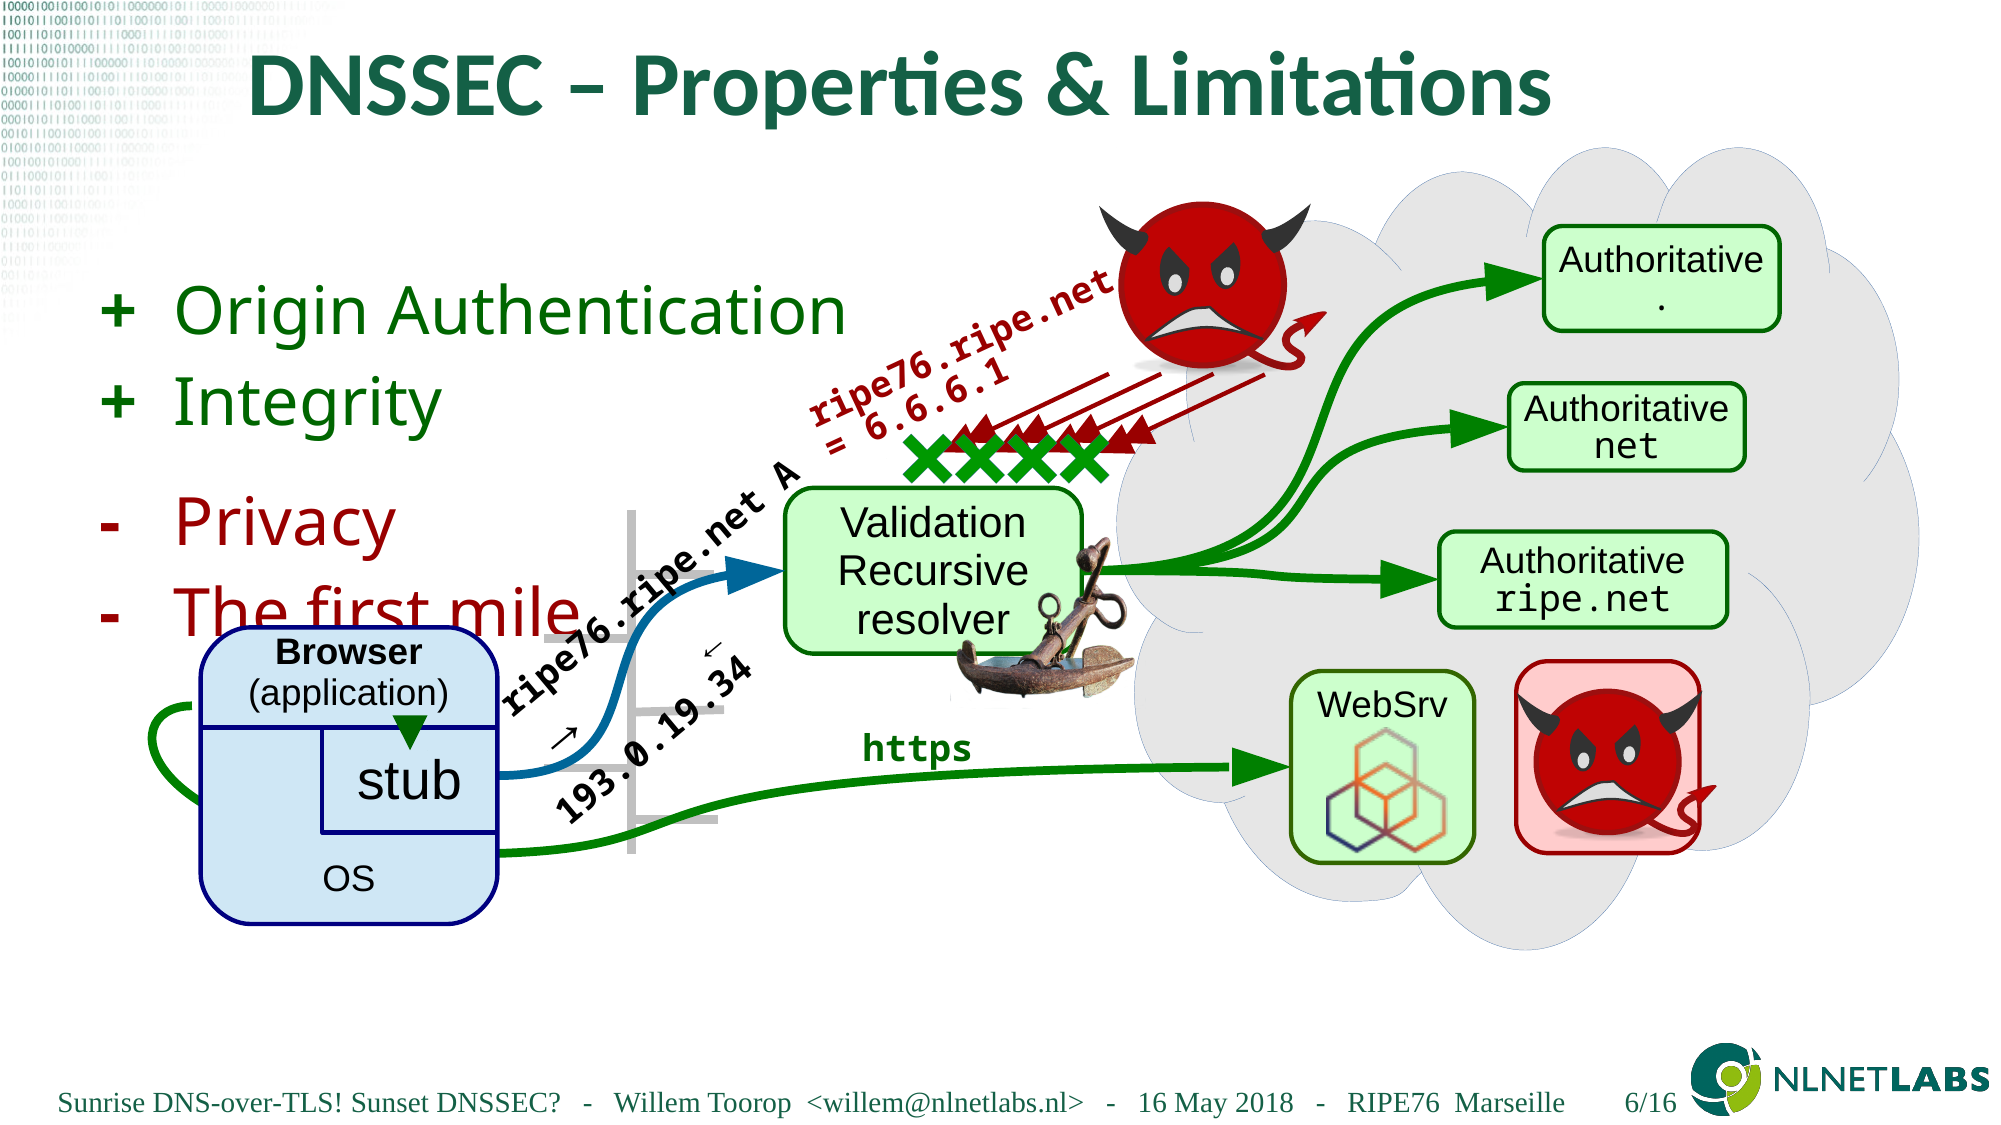

# DNSSEC – Properties & Limitations
+	Origin Authentication
+	Integrity
-	Privacy
-	The first mile
Sunrise DNS-over-TLS! Sunset DNSSEC? - Willem Toorop <willem@nlnetlabs.nl> - 16 May 2018 - RIPE76 Marseille
6